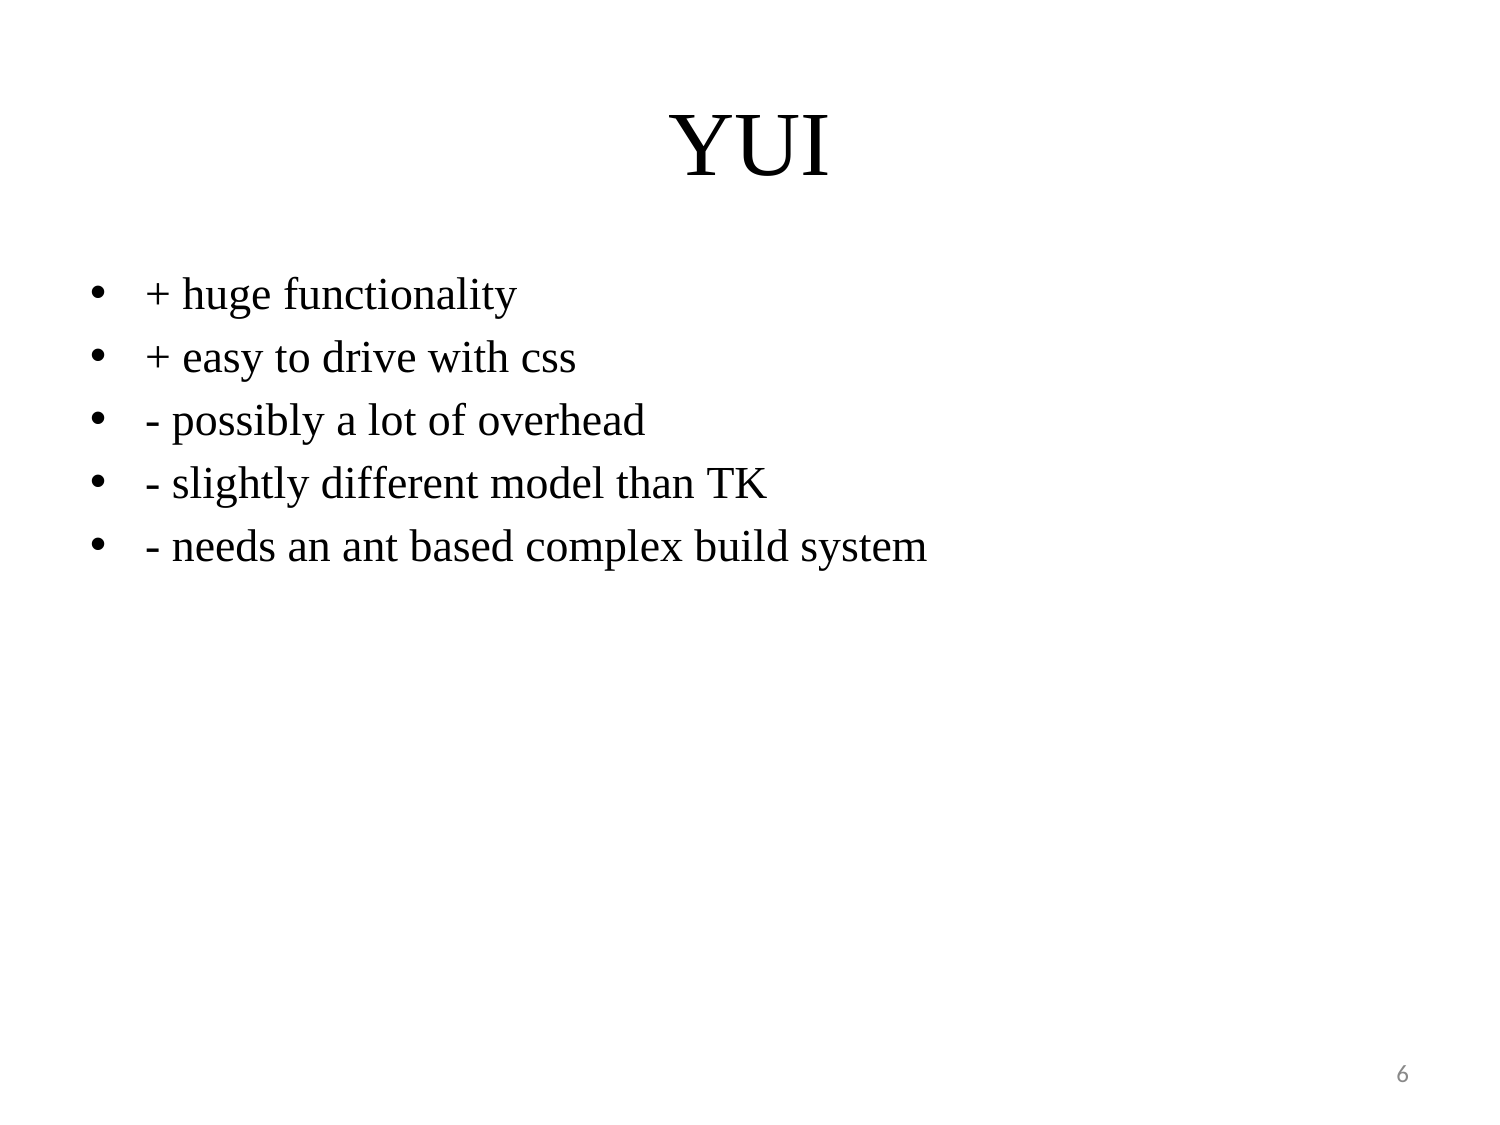

YUI
+ huge functionality
+ easy to drive with css
- possibly a lot of overhead
- slightly different model than TK
- needs an ant based complex build system
6